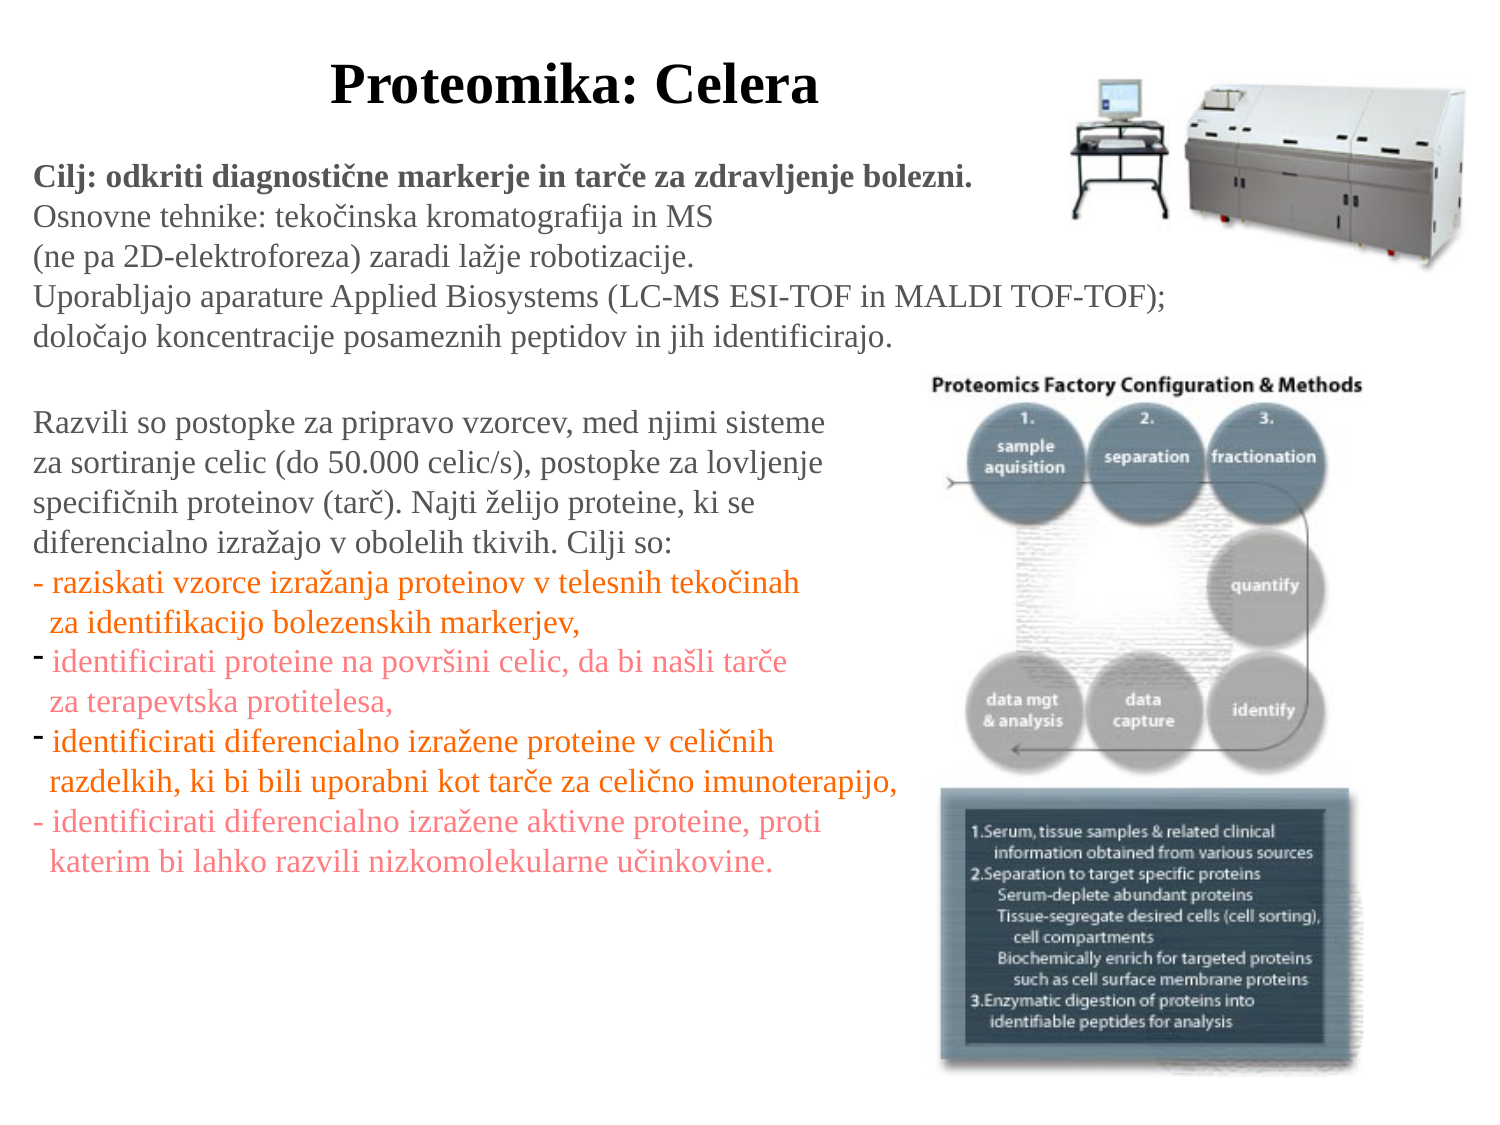

# Proteomika: Celera
Cilj: odkriti diagnostične markerje in tarče za zdravljenje bolezni.
Osnovne tehnike: tekočinska kromatografija in MS
(ne pa 2D-elektroforeza) zaradi lažje robotizacije.
Uporabljajo aparature Applied Biosystems (LC-MS ESI-TOF in MALDI TOF-TOF);
določajo koncentracije posameznih peptidov in jih identificirajo.
Razvili so postopke za pripravo vzorcev, med njimi sisteme
za sortiranje celic (do 50.000 celic/s), postopke za lovljenje
specifičnih proteinov (tarč). Najti želijo proteine, ki se
diferencialno izražajo v obolelih tkivih. Cilji so:
- raziskati vzorce izražanja proteinov v telesnih tekočinah
 za identifikacijo bolezenskih markerjev,
 identificirati proteine na površini celic, da bi našli tarče
 za terapevtska protitelesa,
 identificirati diferencialno izražene proteine v celičnih
 razdelkih, ki bi bili uporabni kot tarče za celično imunoterapijo,
- identificirati diferencialno izražene aktivne proteine, proti
 katerim bi lahko razvili nizkomolekularne učinkovine.